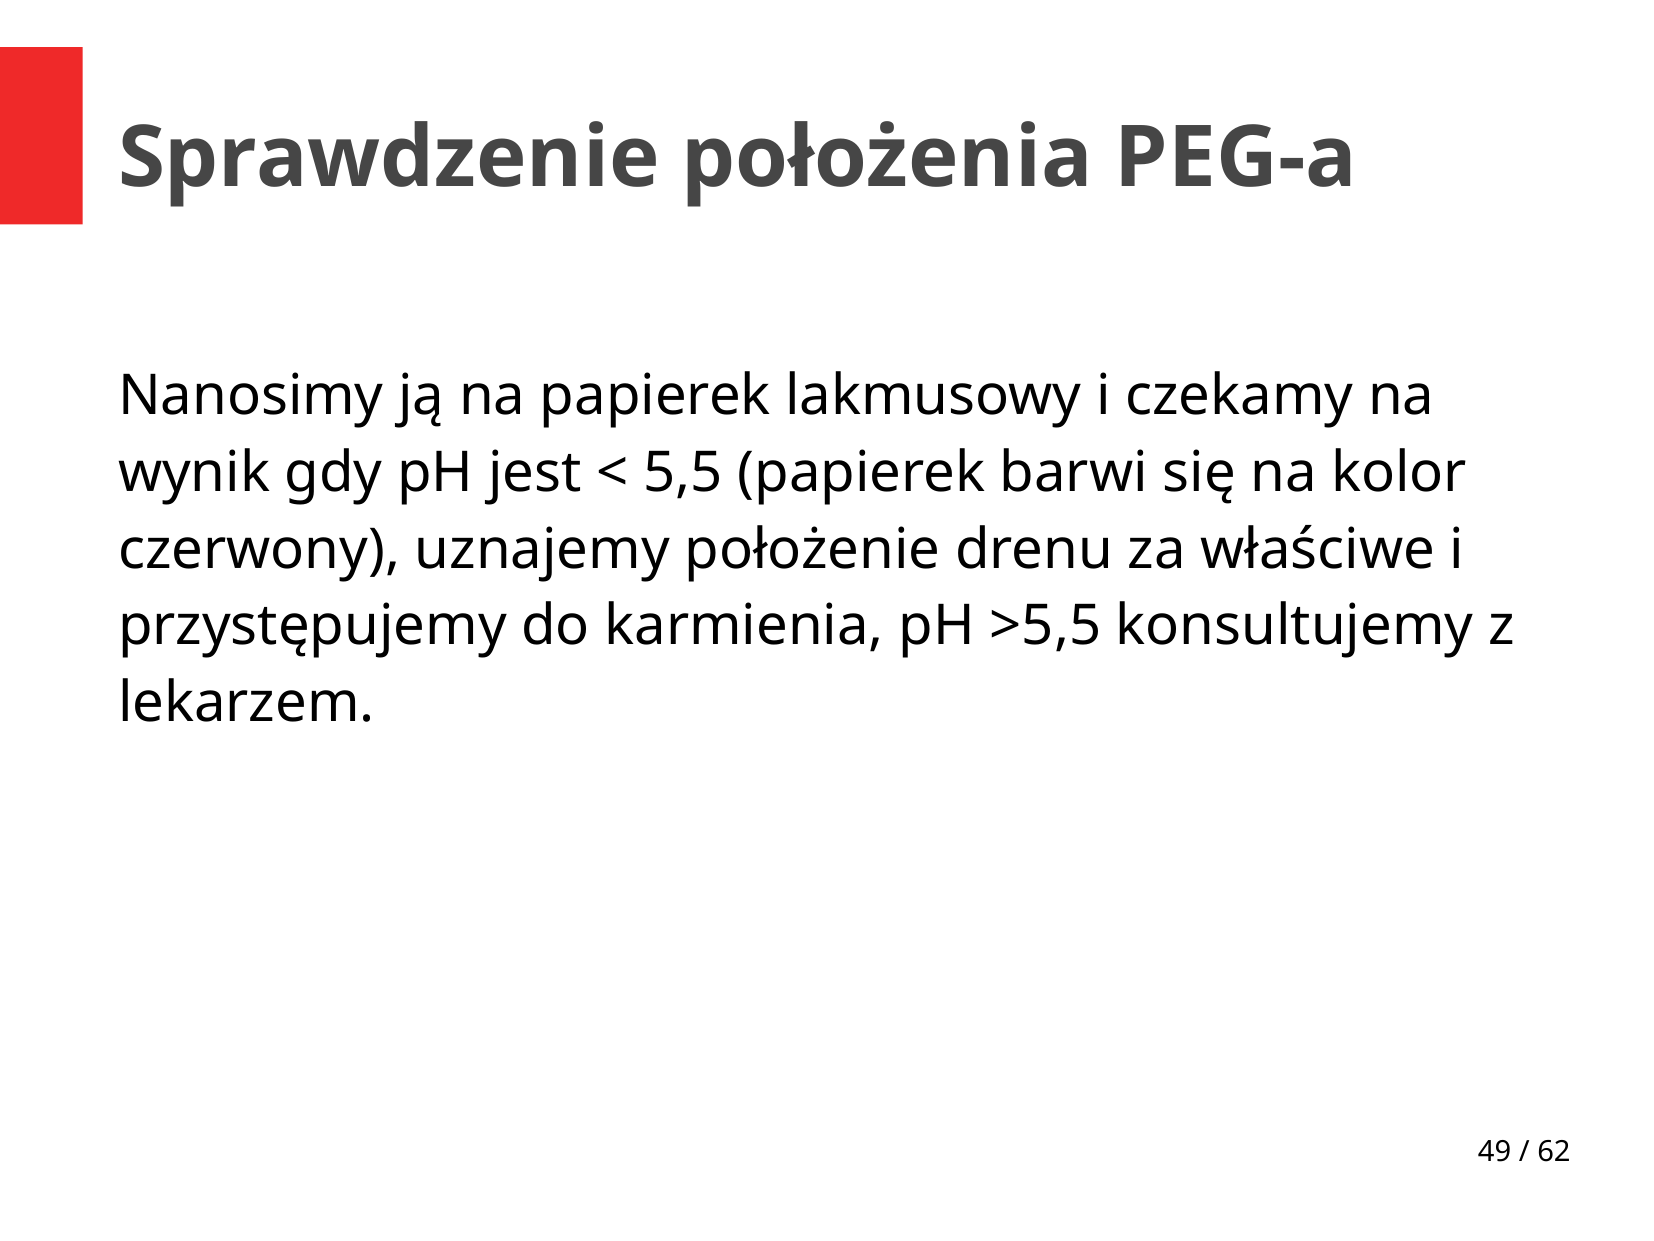

# Sprawdzenie położenia PEG-a
Nanosimy ją na papierek lakmusowy i czekamy na wynik gdy pH jest < 5,5 (papierek barwi się na kolor czerwony), uznajemy położenie drenu za właściwe i przystępujemy do karmienia, pH >5,5 konsultujemy z lekarzem.
49